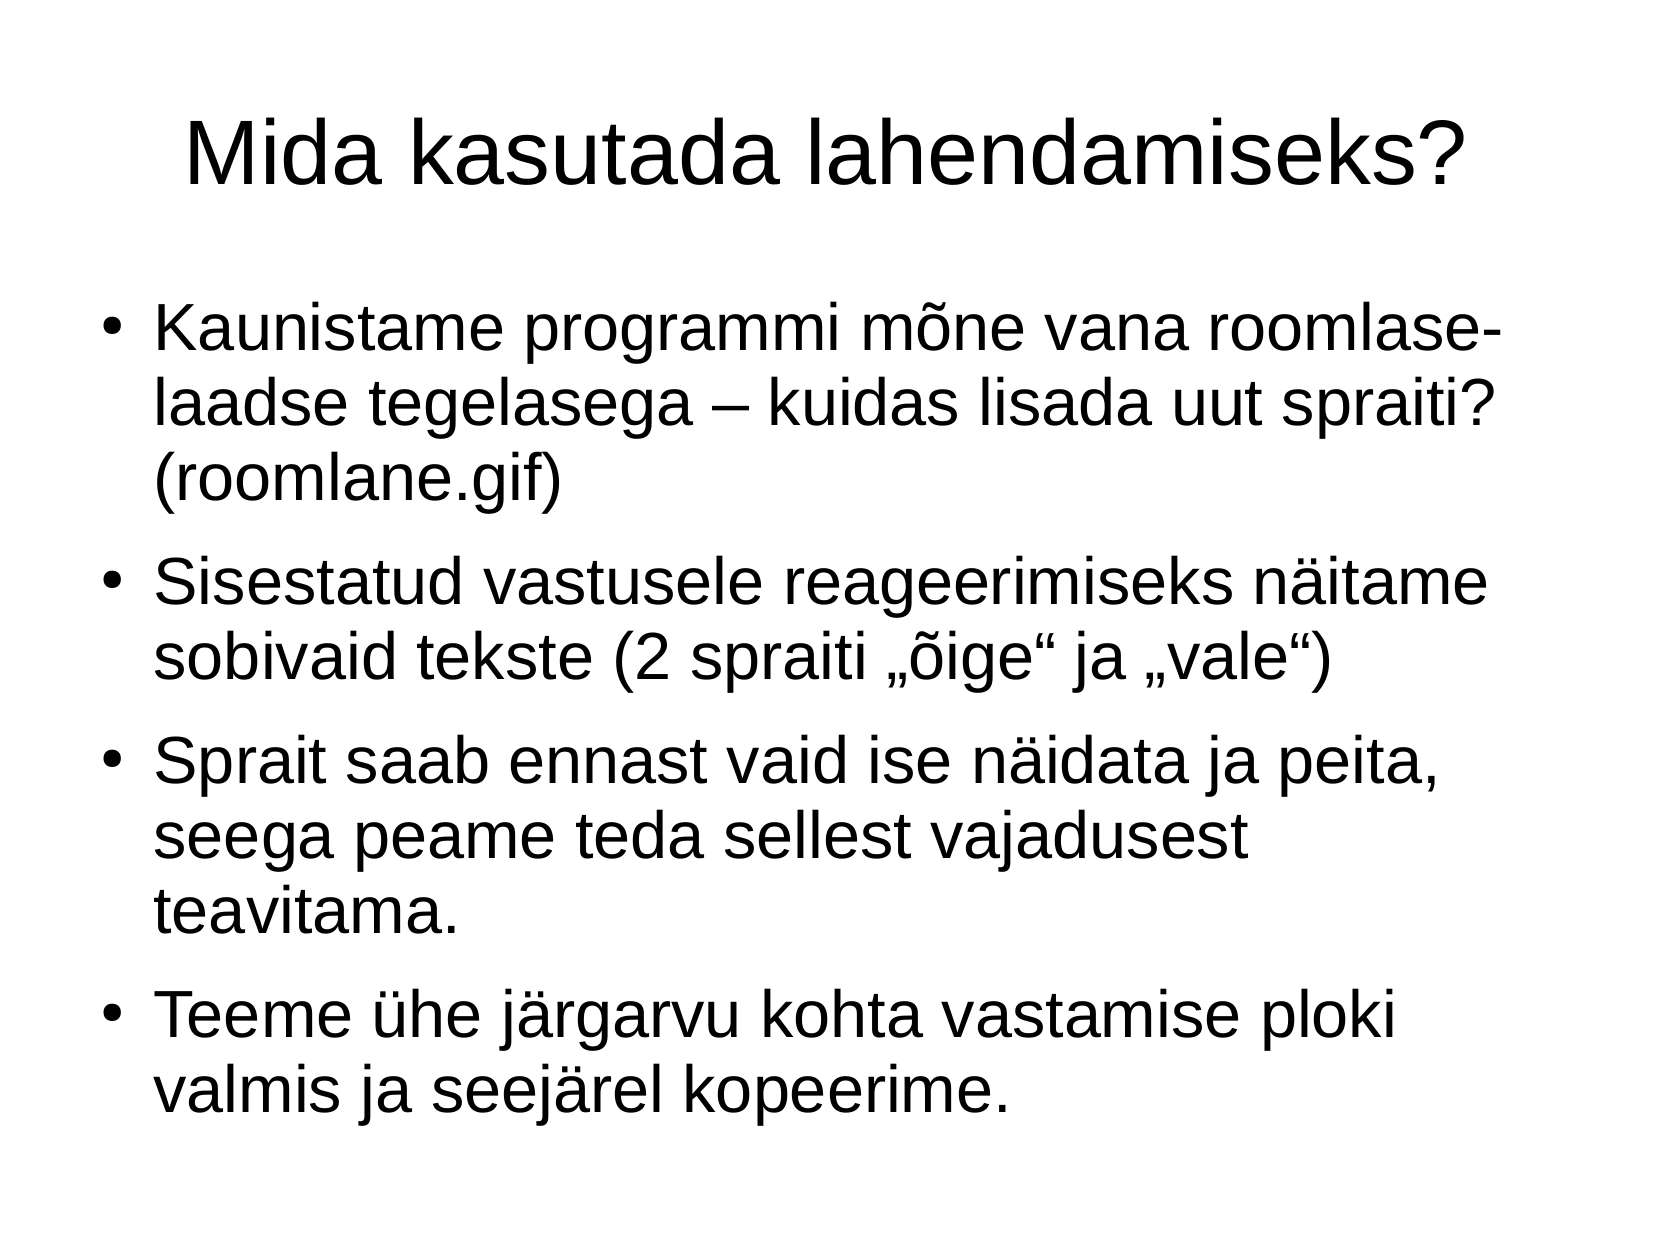

# Mida kasutada lahendamiseks?
Kaunistame programmi mõne vana roomlase-laadse tegelasega – kuidas lisada uut spraiti? (roomlane.gif)
Sisestatud vastusele reageerimiseks näitame sobivaid tekste (2 spraiti „õige“ ja „vale“)
Sprait saab ennast vaid ise näidata ja peita, seega peame teda sellest vajadusest teavitama.
Teeme ühe järgarvu kohta vastamise ploki valmis ja seejärel kopeerime.